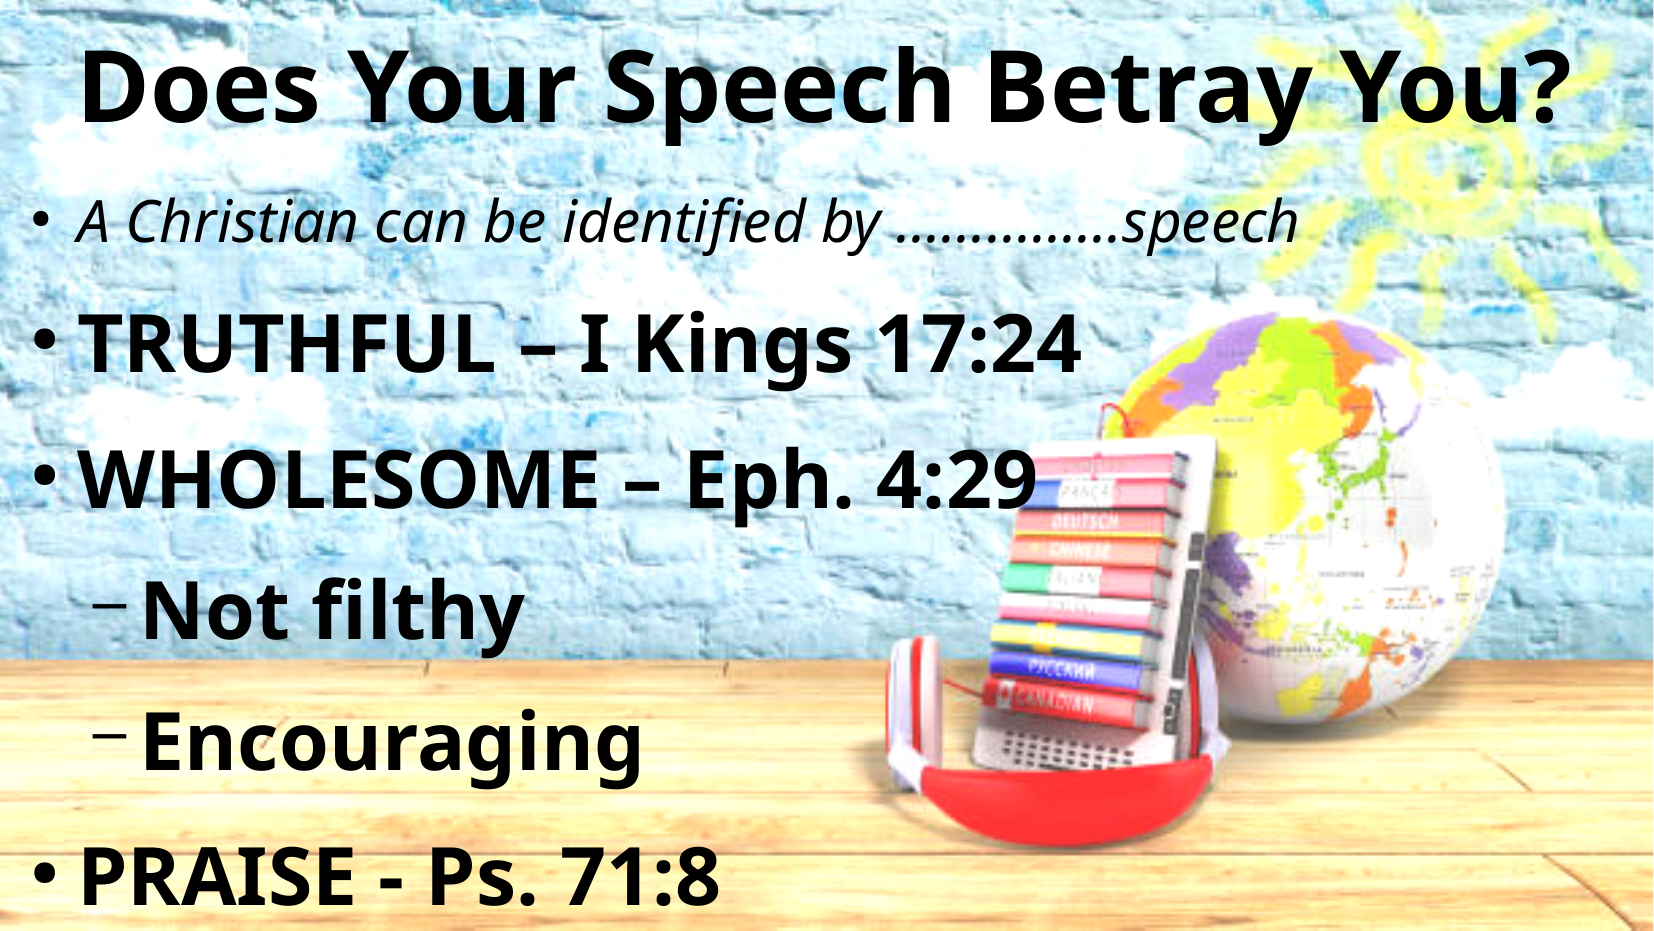

# Does Your Speech Betray You?
A Christian can be identified by ……………speech
TRUTHFUL – I Kings 17:24
WHOLESOME – Eph. 4:29
Not filthy
Encouraging
PRAISE - Ps. 71:8